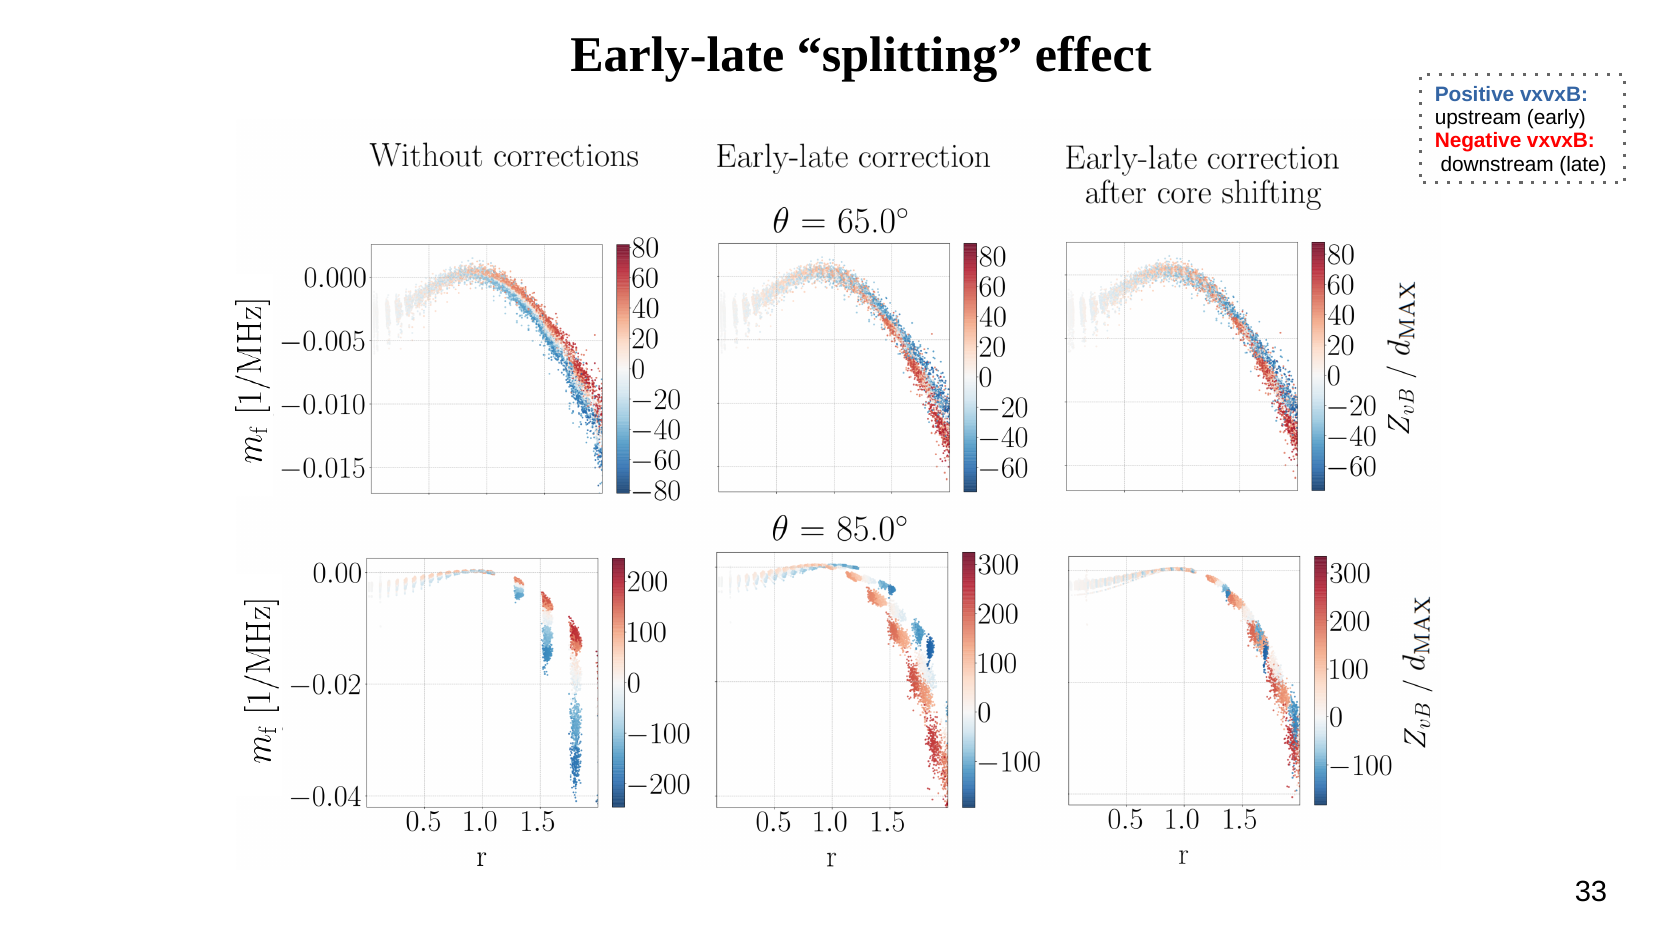

Early-late “splitting” effect
Positive vxvxB:
upstream (early)
Negative vxvxB:
 downstream (late)